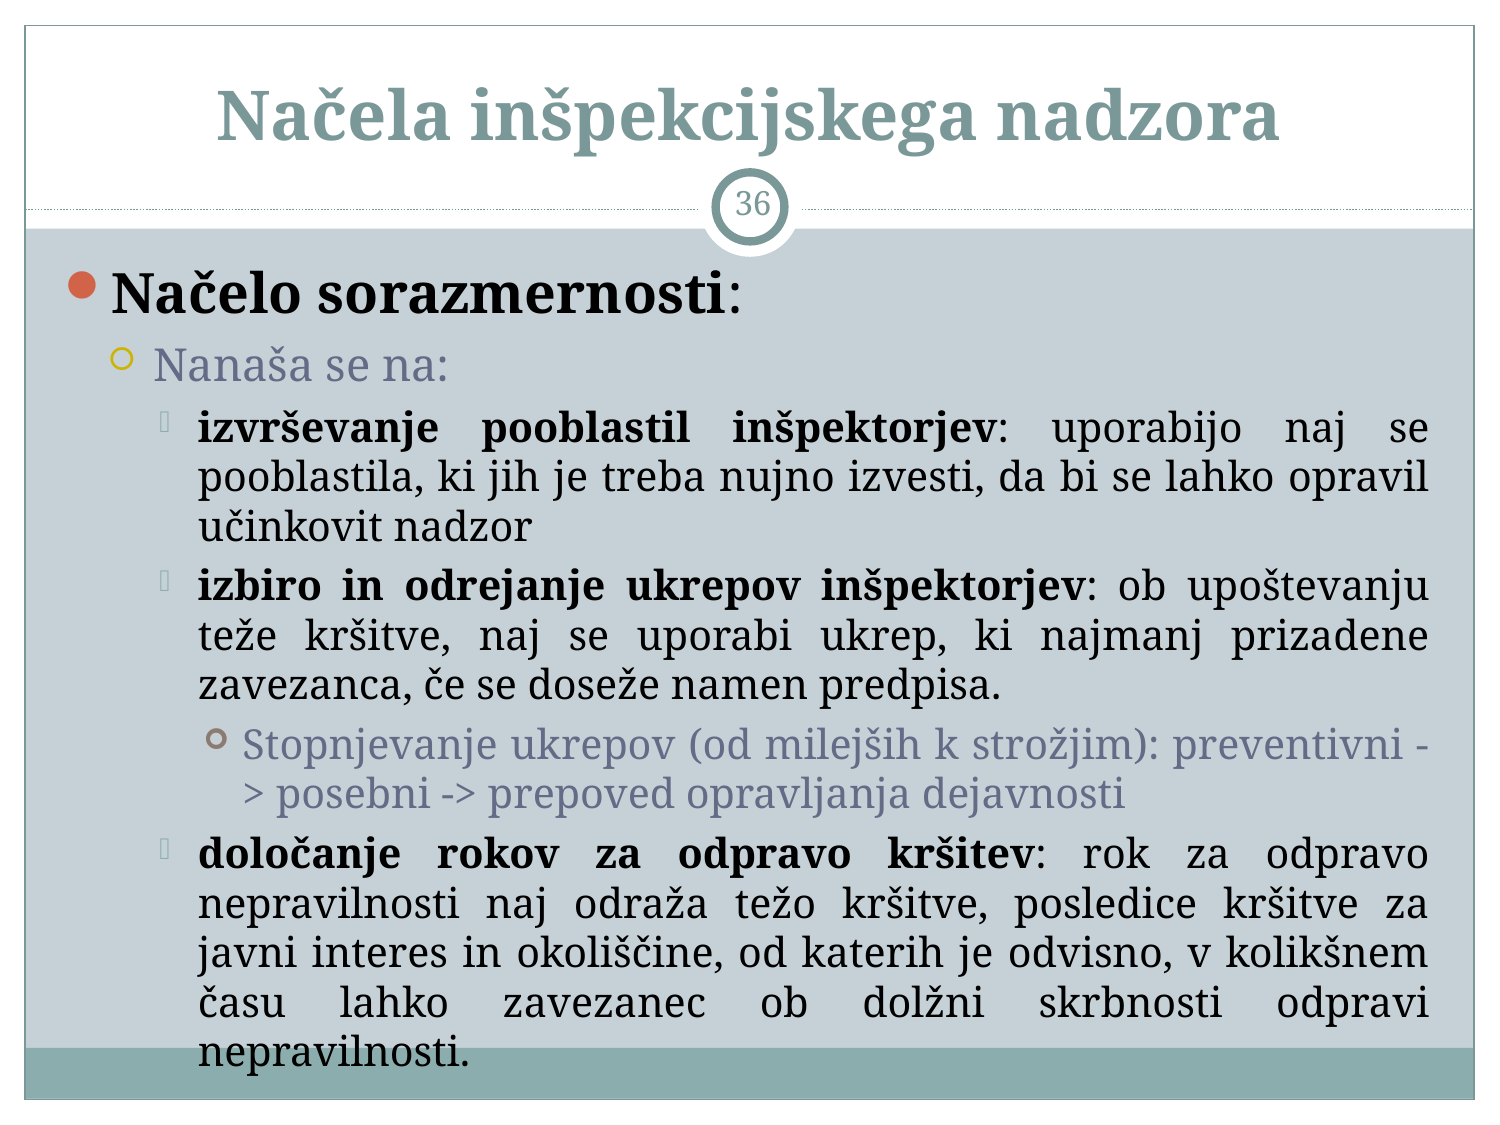

# Načela inšpekcijskega nadzora
Načelo sorazmernosti:
Nanaša se na:
izvrševanje pooblastil inšpektorjev: uporabijo naj se pooblastila, ki jih je treba nujno izvesti, da bi se lahko opravil učinkovit nadzor
izbiro in odrejanje ukrepov inšpektorjev: ob upoštevanju teže kršitve, naj se uporabi ukrep, ki najmanj prizadene zavezanca, če se doseže namen predpisa.
Stopnjevanje ukrepov (od milejših k strožjim): preventivni -> posebni -> prepoved opravljanja dejavnosti
določanje rokov za odpravo kršitev: rok za odpravo nepravilnosti naj odraža težo kršitve, posledice kršitve za javni interes in okoliščine, od katerih je odvisno, v kolikšnem času lahko zavezanec ob dolžni skrbnosti odpravi nepravilnosti.